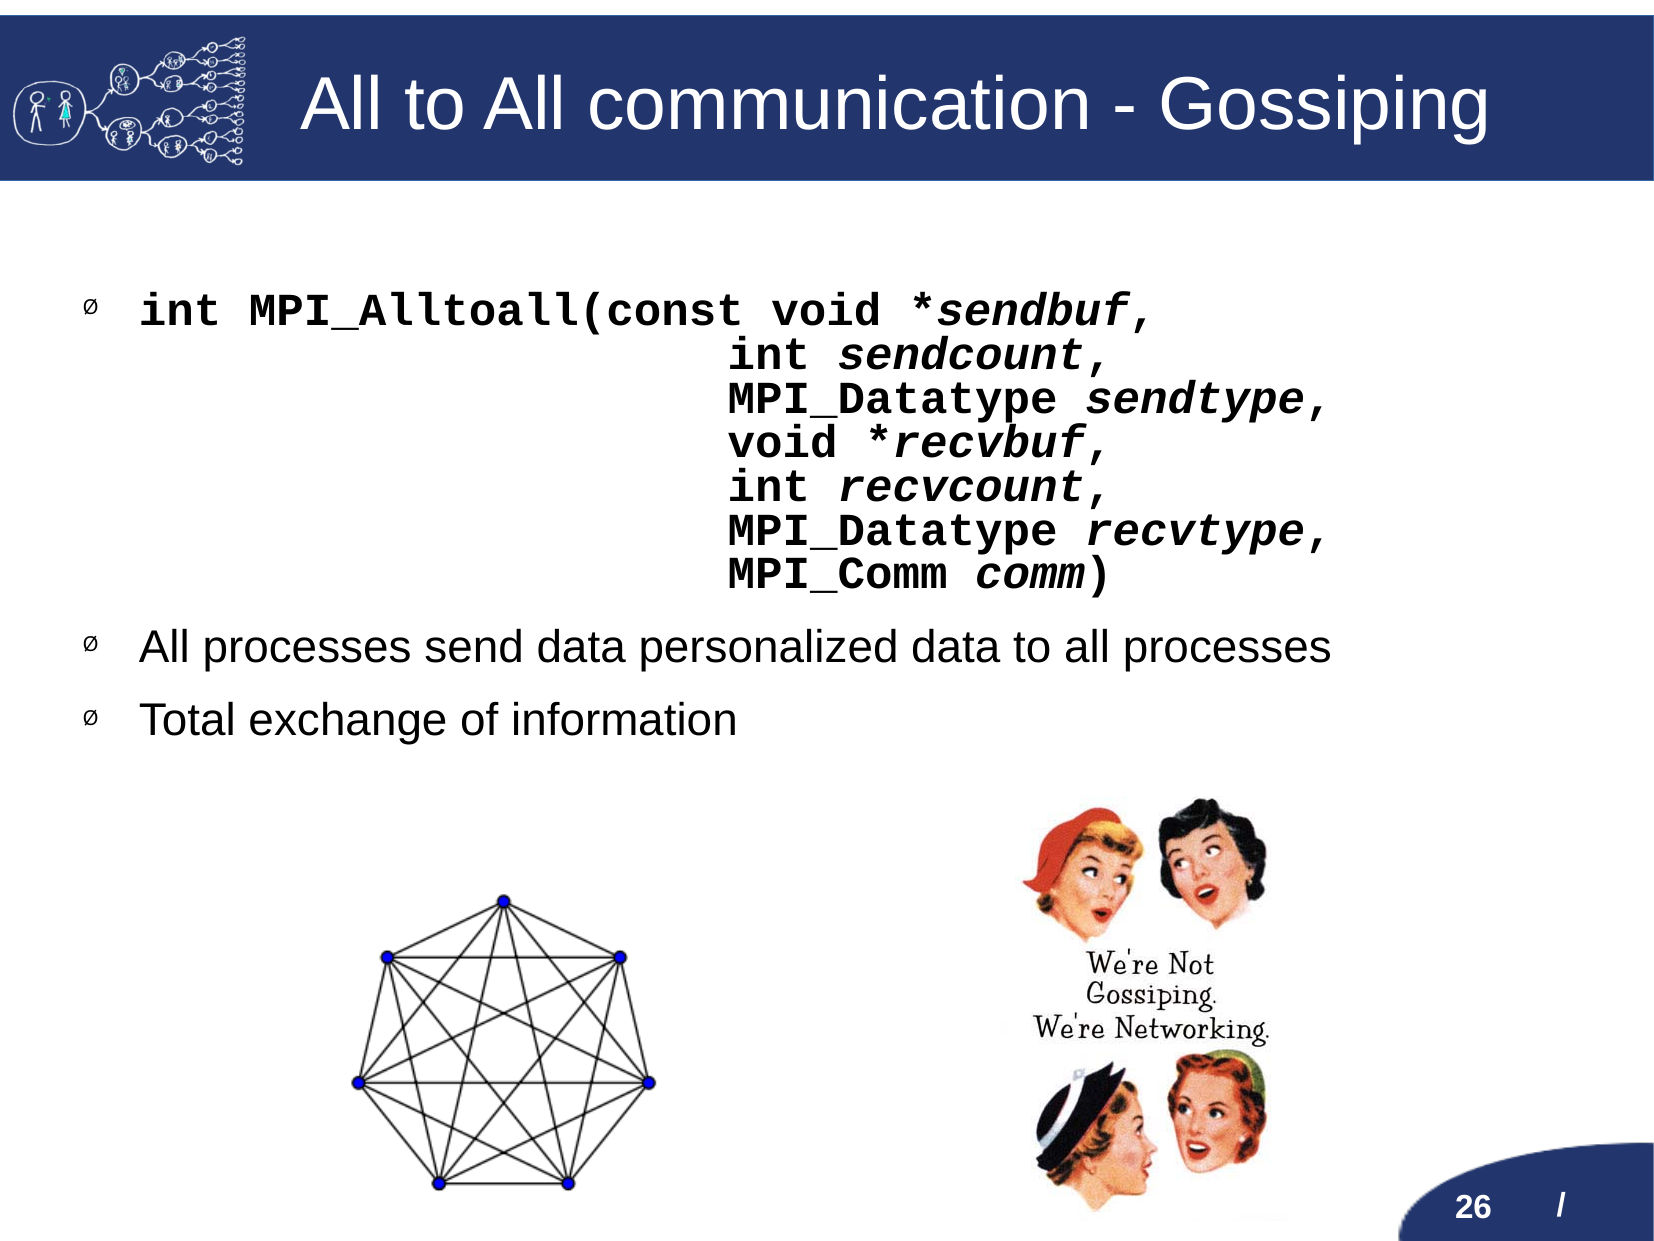

# All to All communication - Gossiping
int MPI_Alltoall(const void *sendbuf,
						 int sendcount,
						 MPI_Datatype sendtype,
						 void *recvbuf,
						 int recvcount,
						 MPI_Datatype recvtype,
						 MPI_Comm comm)
All processes send data personalized data to all processes
Total exchange of information